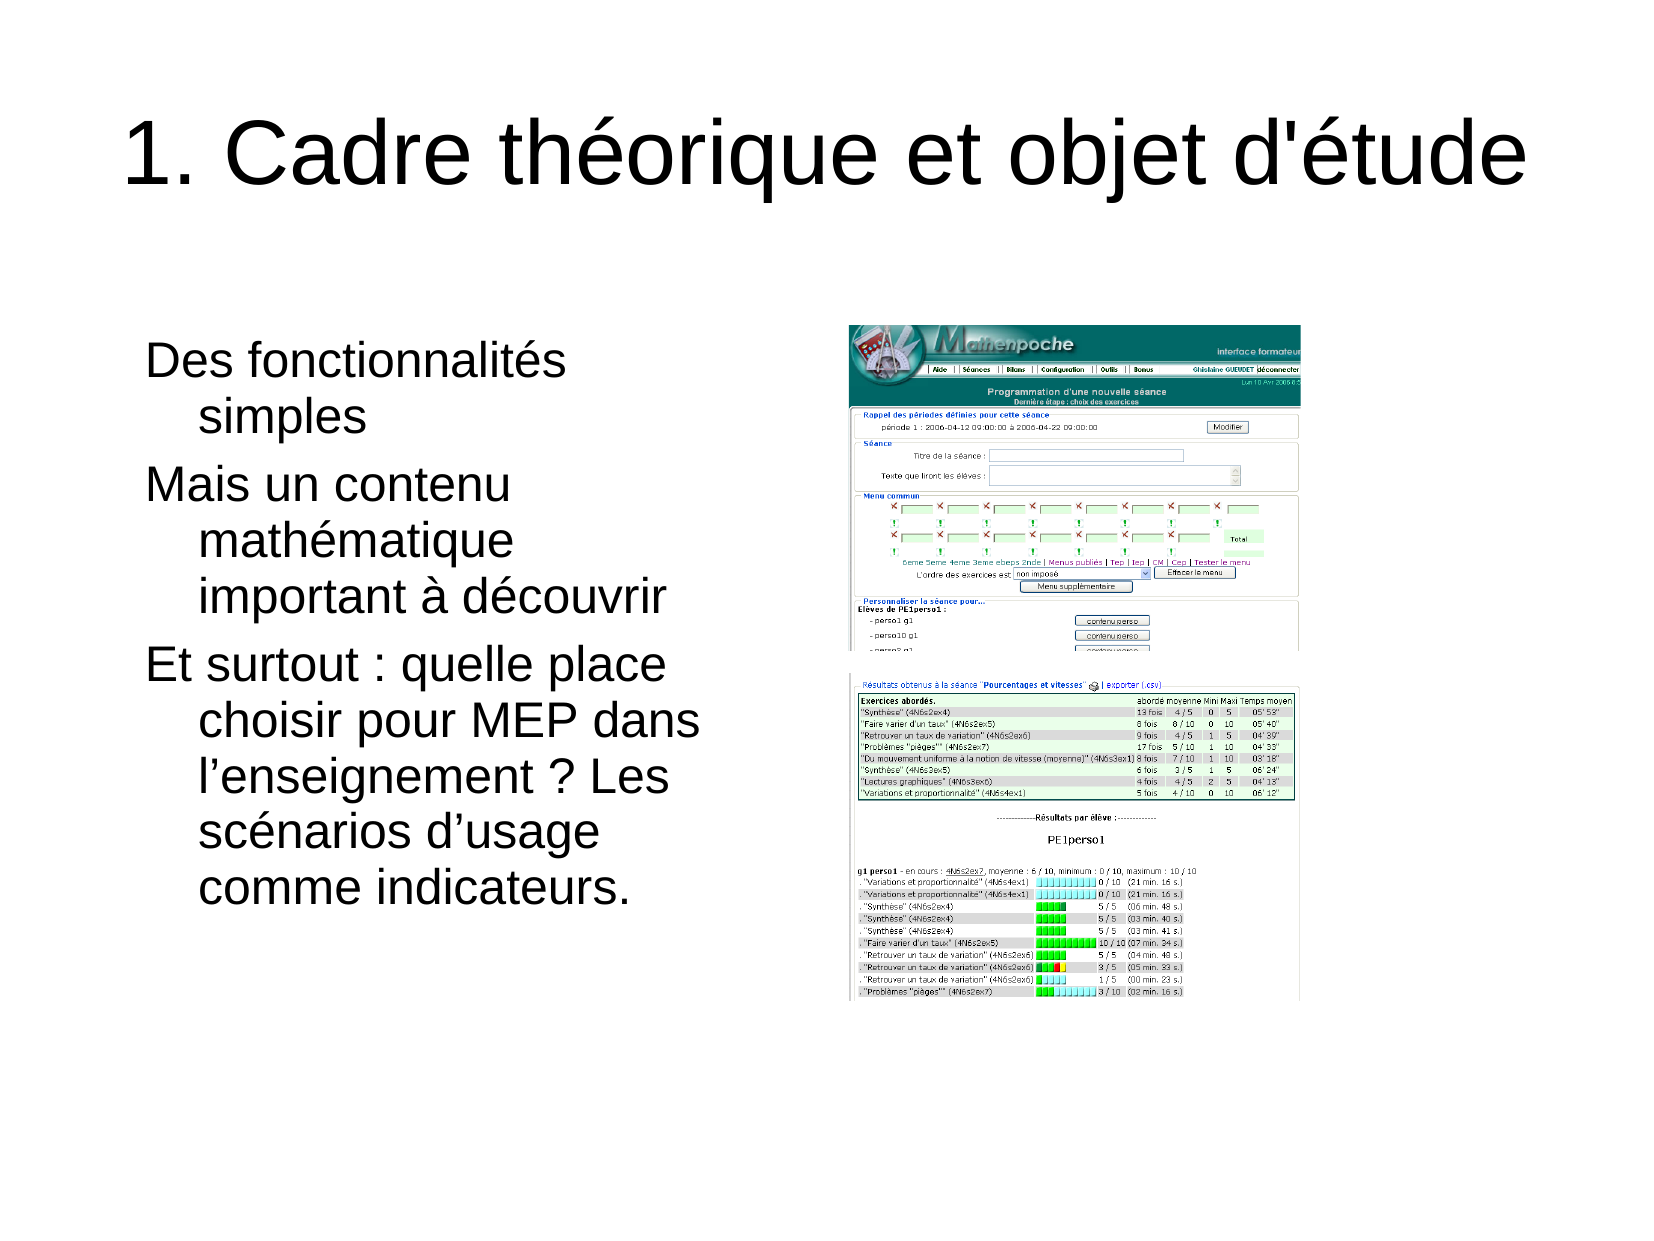

# 1. Cadre théorique et objet d'étude
Des fonctionnalités simples
Mais un contenu mathématique important à découvrir
Et surtout : quelle place choisir pour MEP dans l’enseignement ? Les scénarios d’usage comme indicateurs.